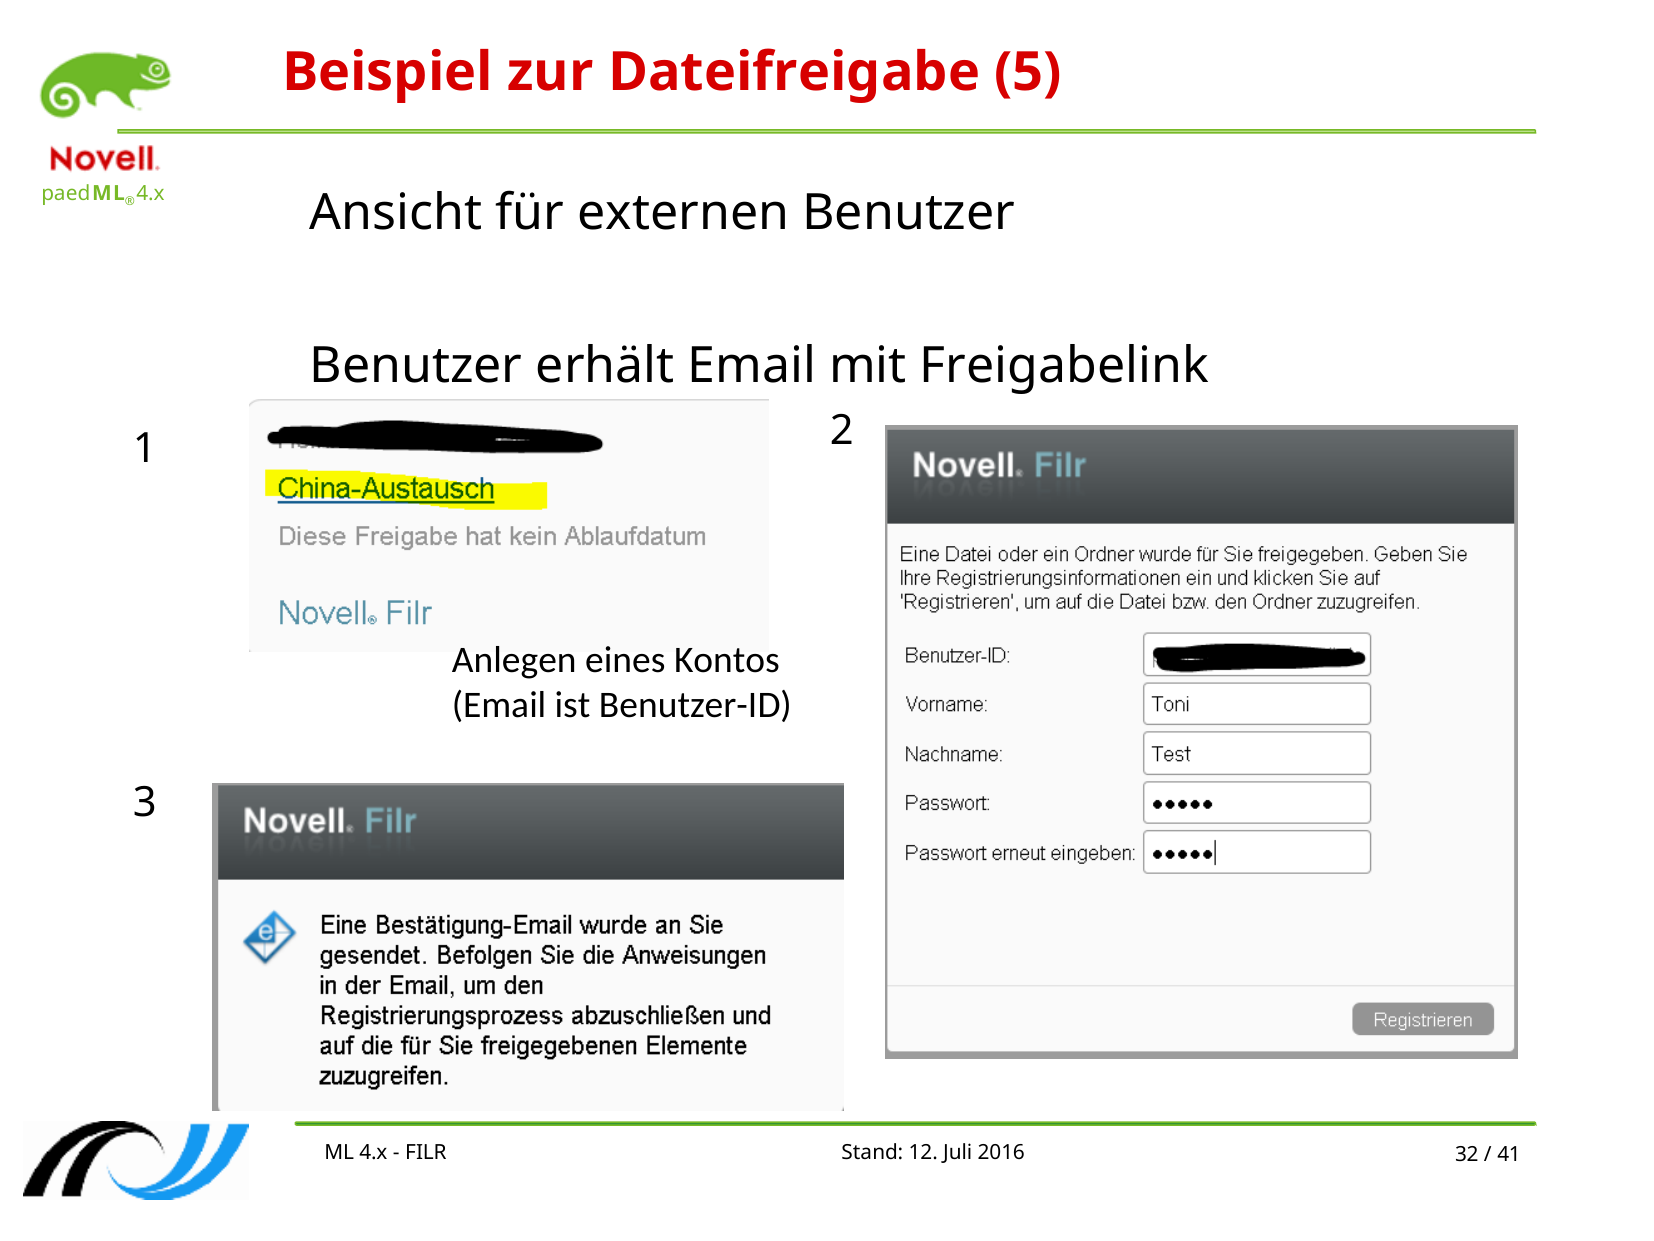

# Beispiel zur Dateifreigabe (5)
Ansicht für externen Benutzer
Benutzer erhält Email mit Freigabelink
2
1
Anlegen eines Kontos
(Email ist Benutzer-ID)
3
ML 4.x - FILR
12. Juli 2016
32